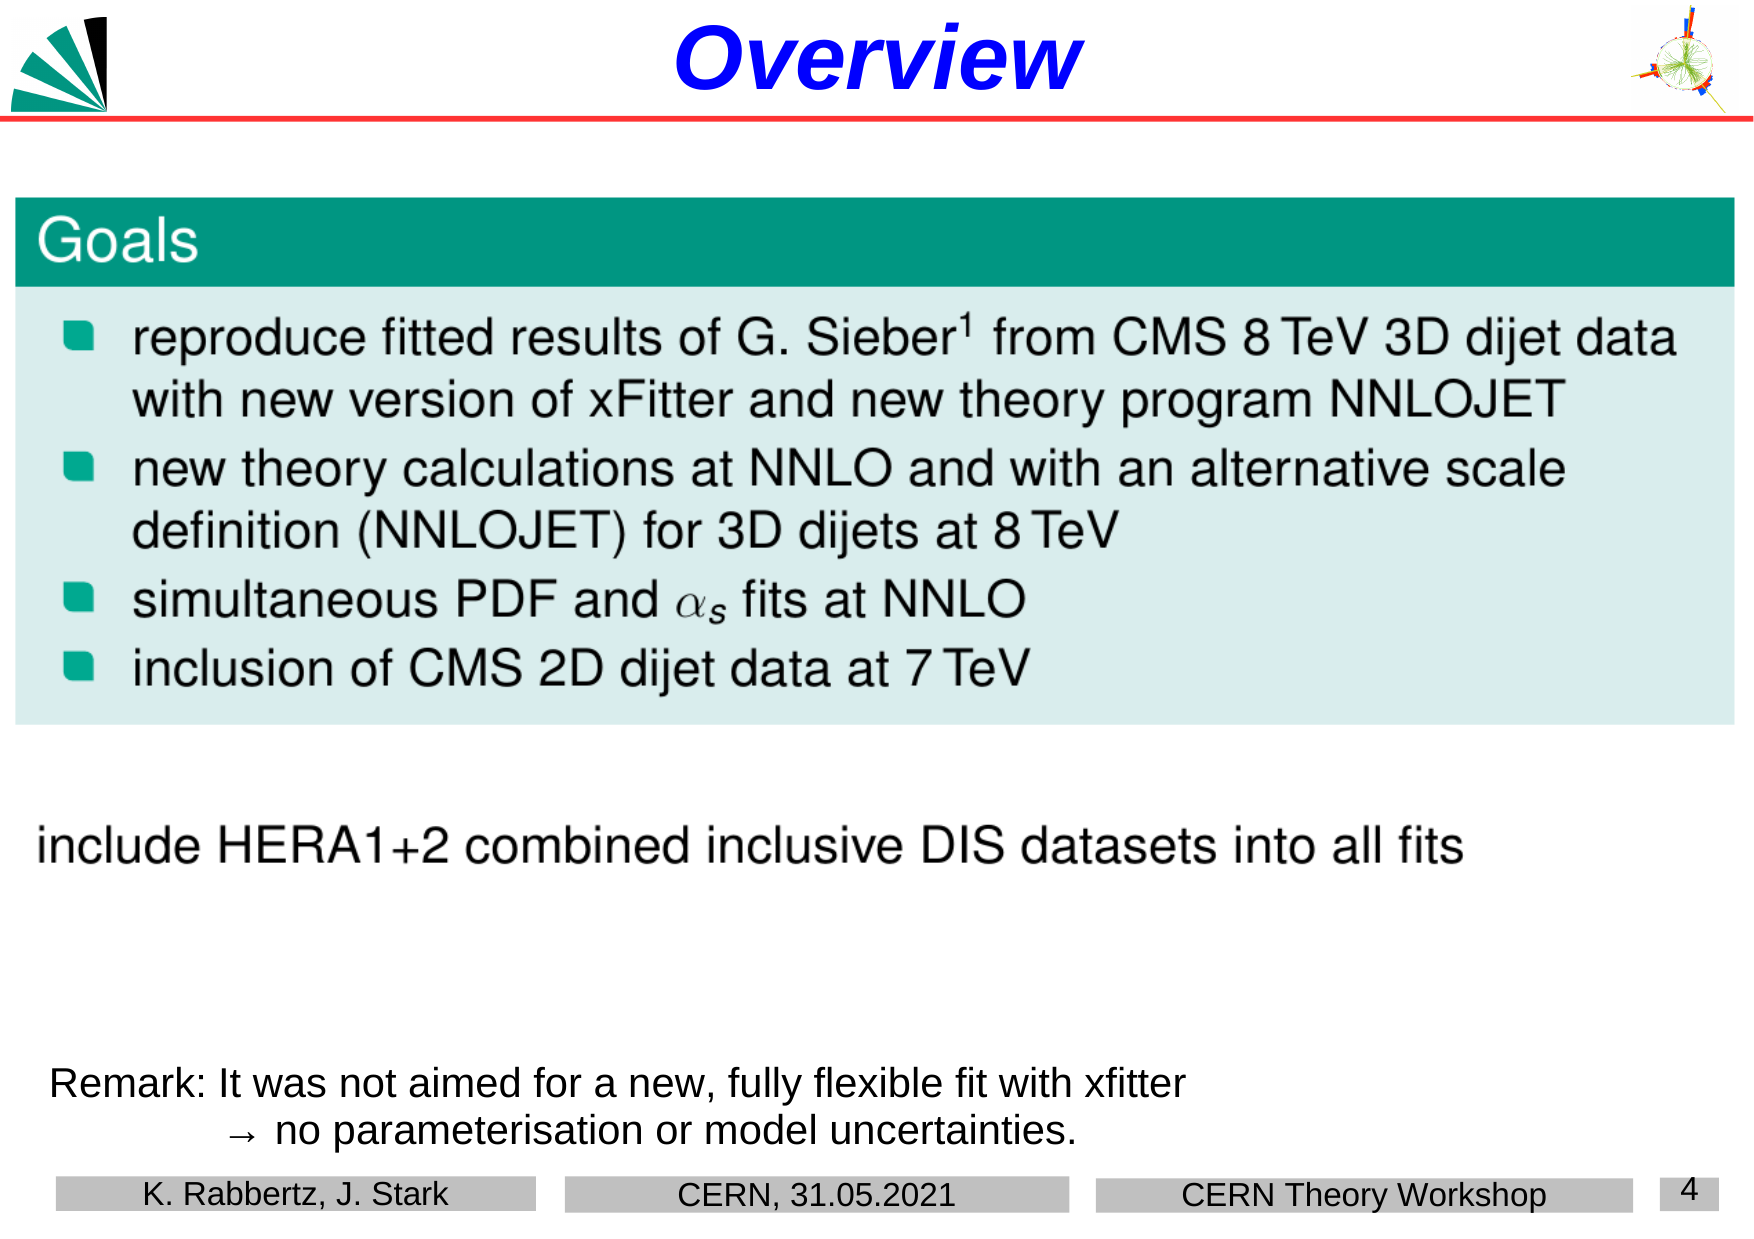

# Overview
Remark: It was not aimed for a new, fully flexible fit with xfitter
 → no parameterisation or model uncertainties.